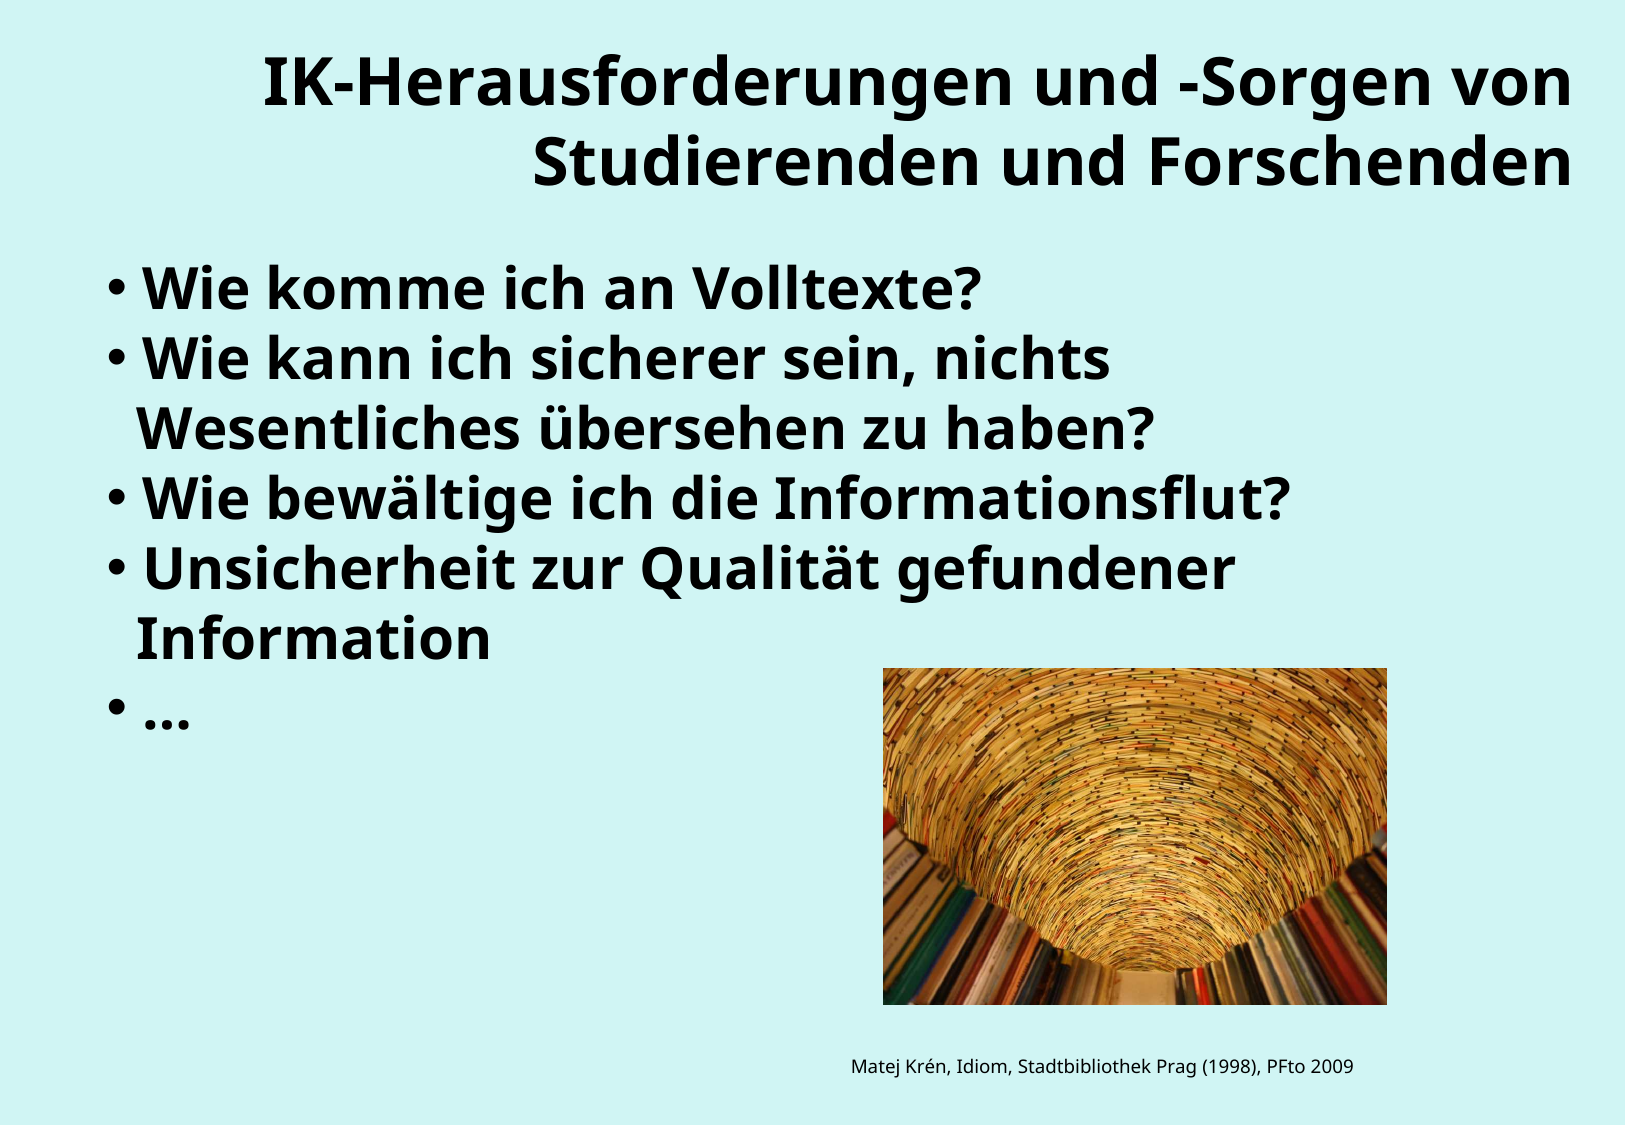

# IK-Herausforderungen und -Sorgen von Studierenden und Forschenden
 Wie komme ich an Volltexte?
 Wie kann ich sicherer sein, nichts
 Wesentliches übersehen zu haben?
 Wie bewältige ich die Informationsflut?
 Unsicherheit zur Qualität gefundener
 Information
 …
Matej Krén, Idiom, Stadtbibliothek Prag (1998), PFto 2009